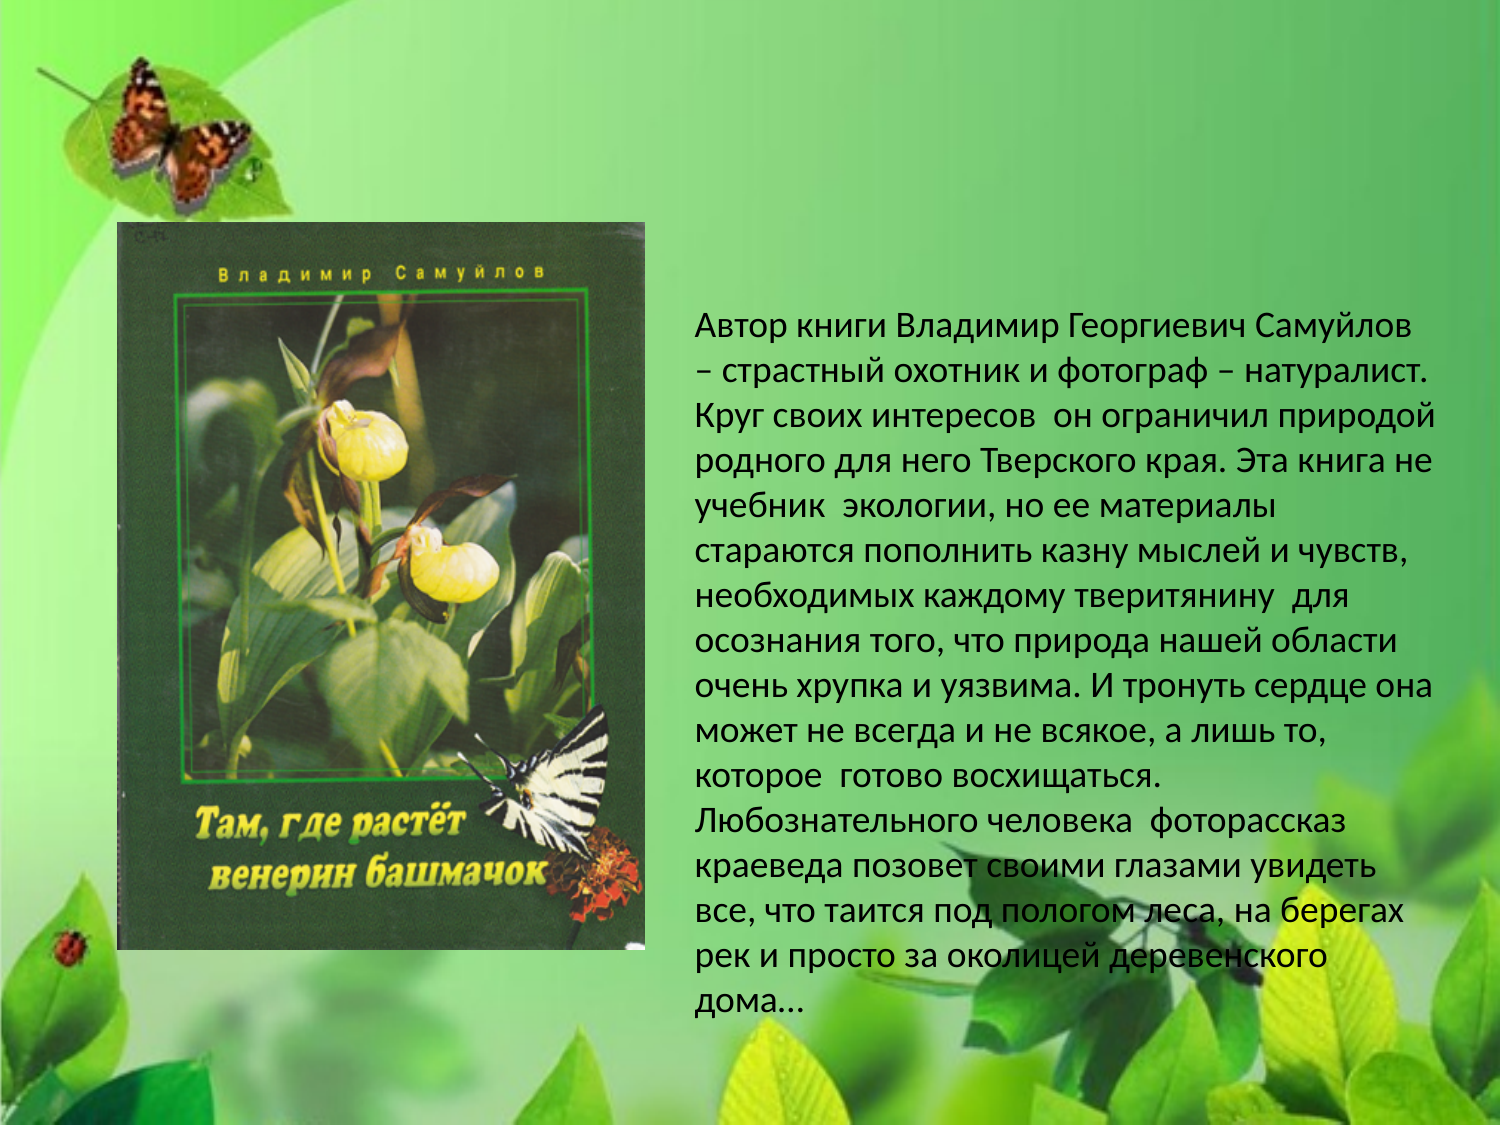

Автор книги Владимир Георгиевич Самуйлов – страстный охотник и фотограф – натуралист. Круг своих интересов он ограничил природой родного для него Тверского края. Эта книга не учебник экологии, но ее материалы стараются пополнить казну мыслей и чувств, необходимых каждому тверитянину для осознания того, что природа нашей области очень хрупка и уязвима. И тронуть сердце она может не всегда и не всякое, а лишь то, которое готово восхищаться. Любознательного человека фоторассказ краеведа позовет своими глазами увидеть все, что таится под пологом леса, на берегах рек и просто за околицей деревенского дома…